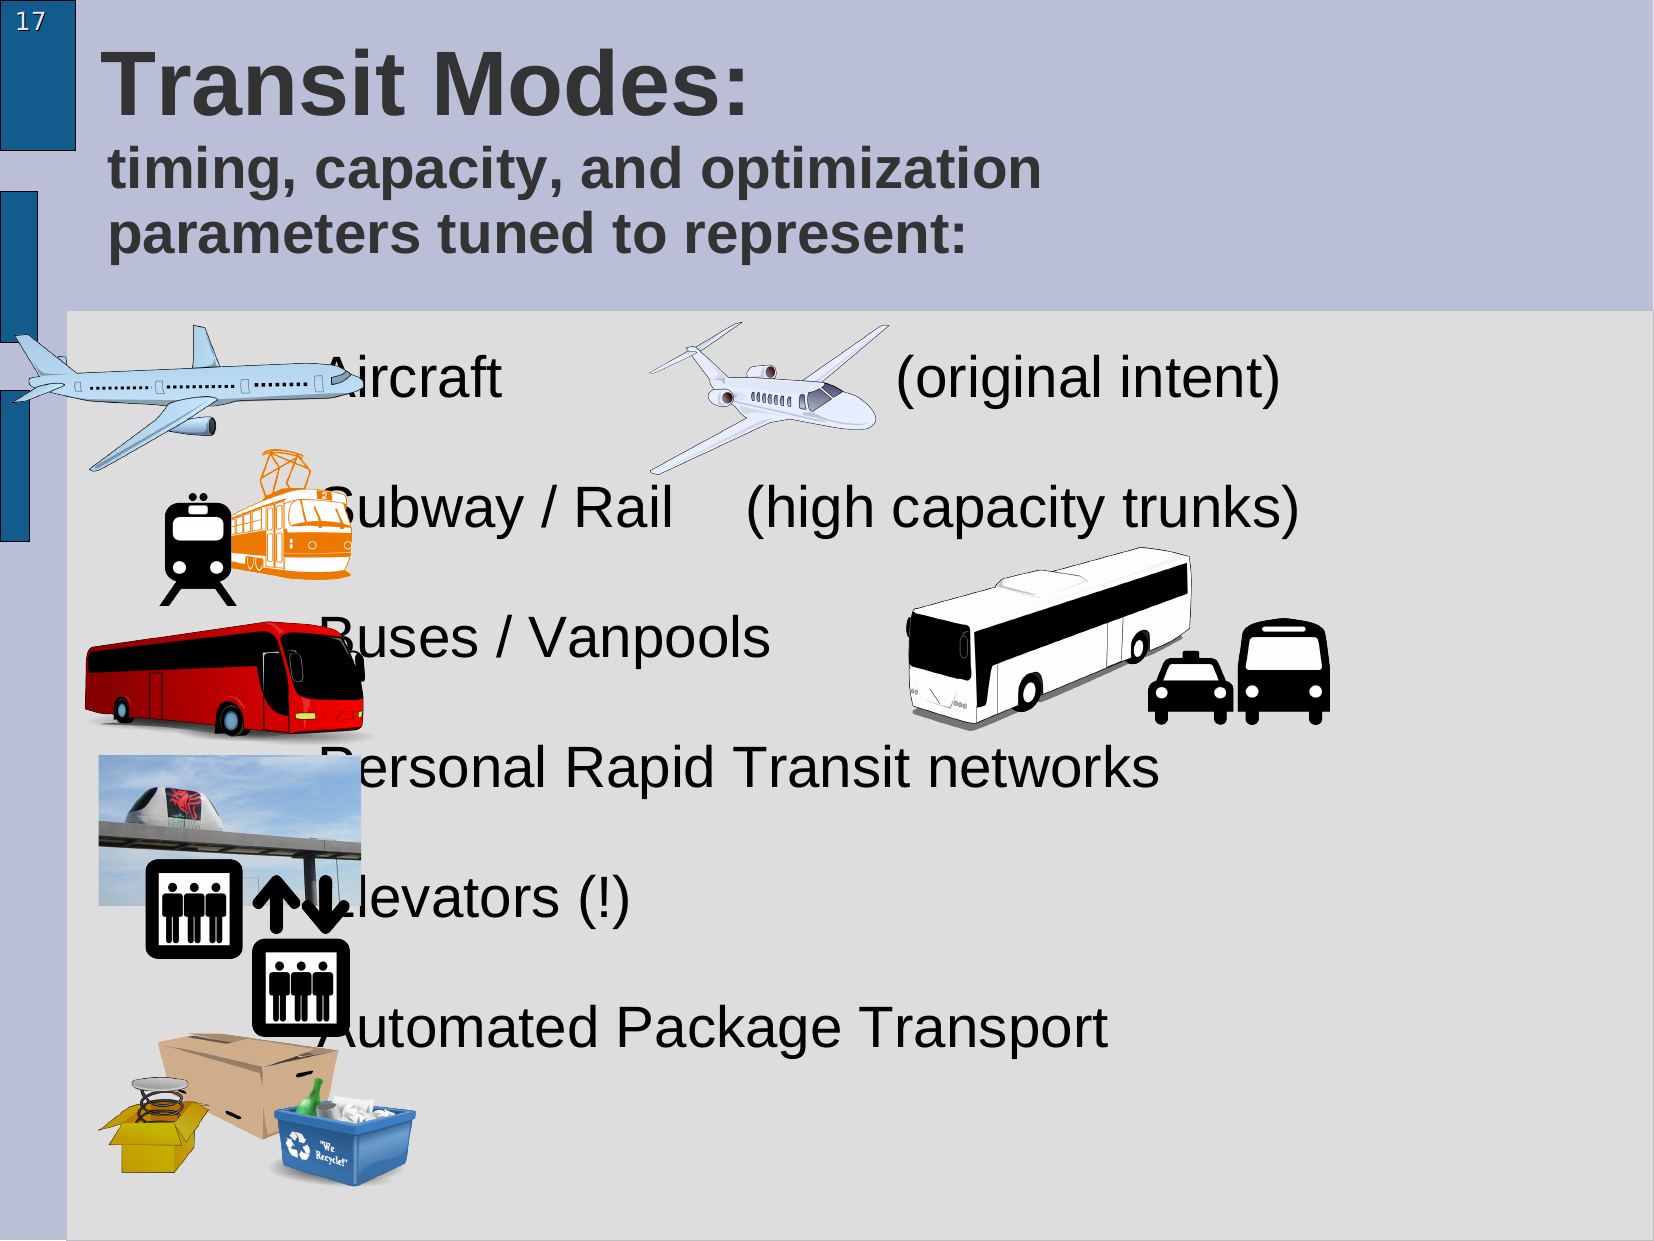

# Transit Modes: timing, capacity, and optimization parameters tuned to represent:
Aircraft						(original intent)
Subway / Rail	(high capacity trunks)
Buses / Vanpools
Personal Rapid Transit networks
Elevators (!)
Automated Package Transport